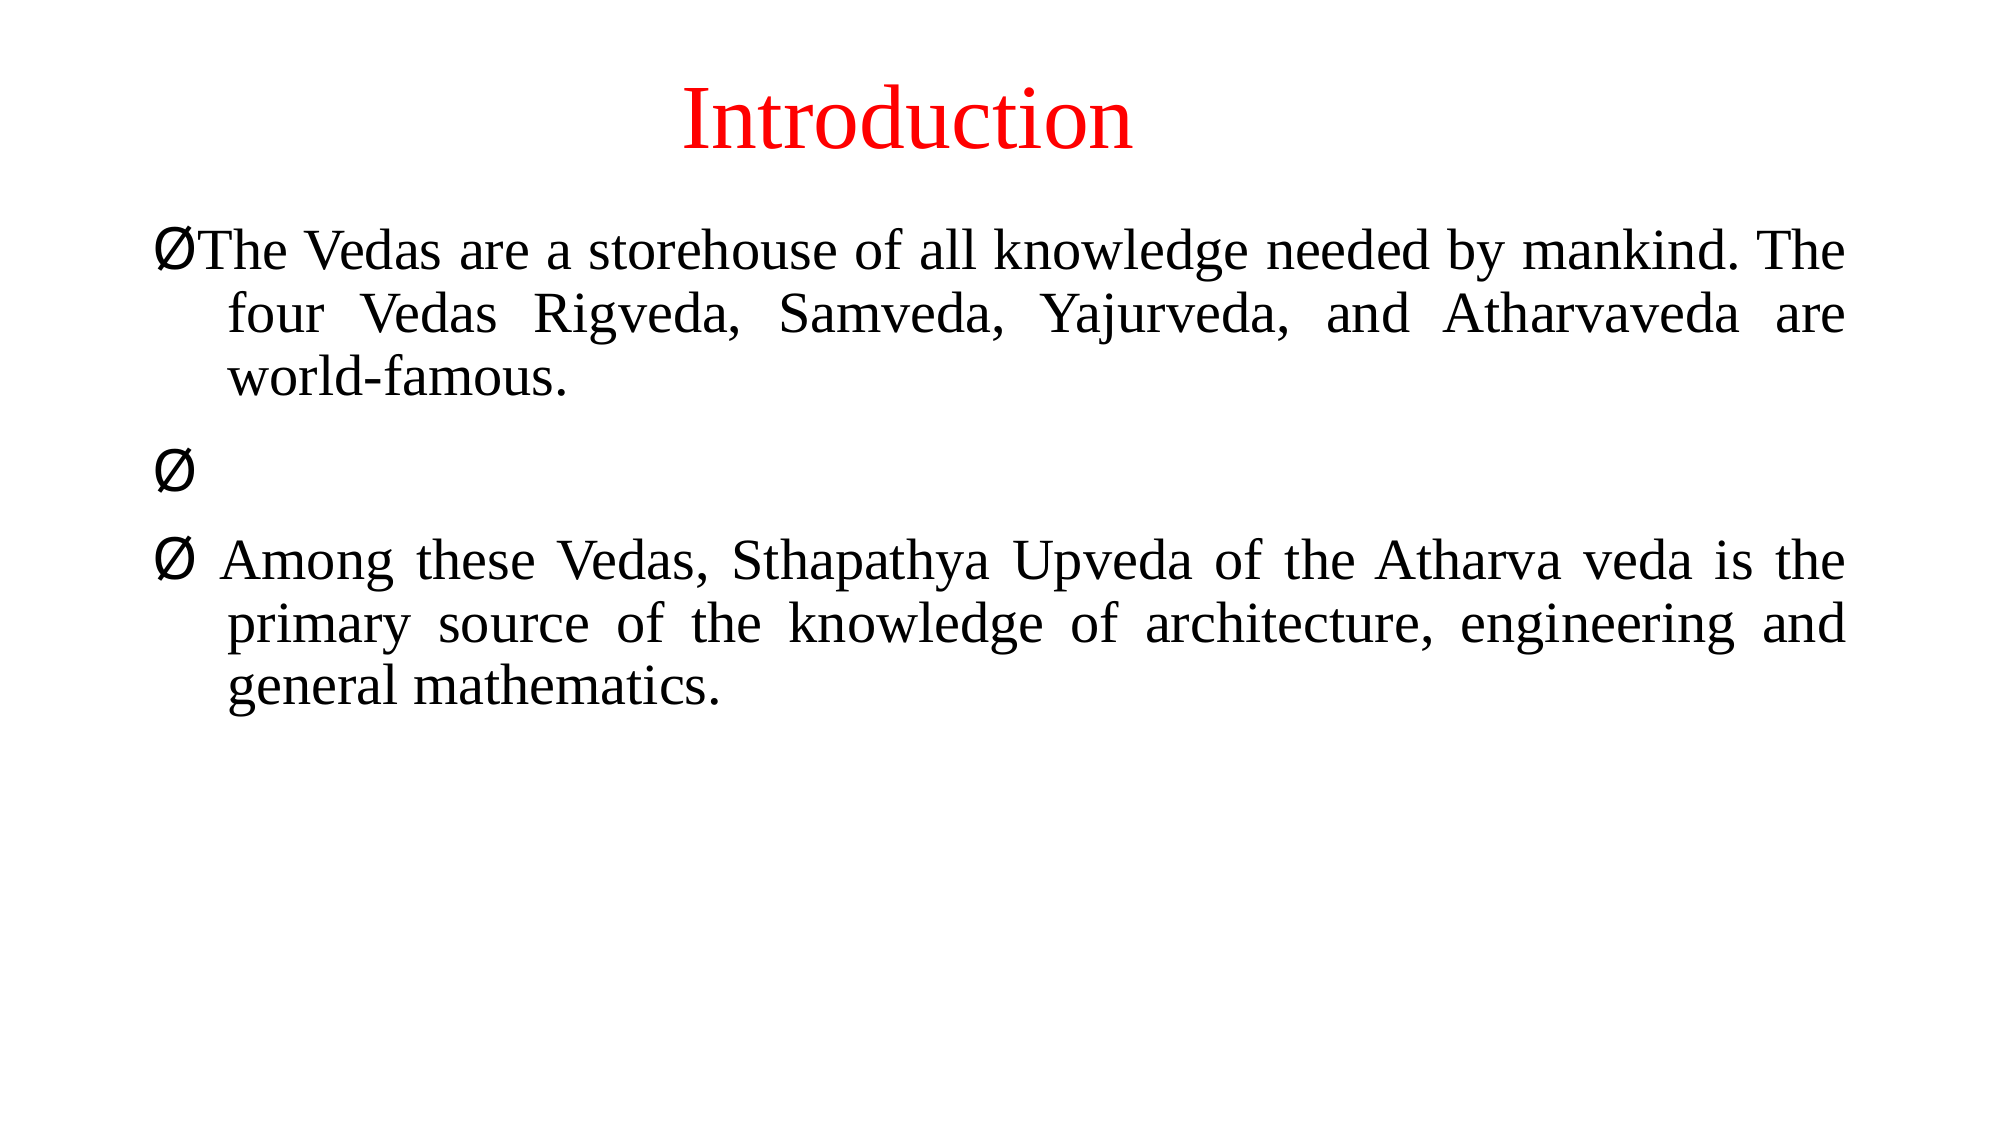

# Introduction
The Vedas are a storehouse of all knowledge needed by mankind. The four Vedas Rigveda, Samveda, Yajurveda, and Atharvaveda are world-famous.
 Among these Vedas, Sthapathya Upveda of the Atharva veda is the primary source of the knowledge of architecture, engineering and general mathematics.